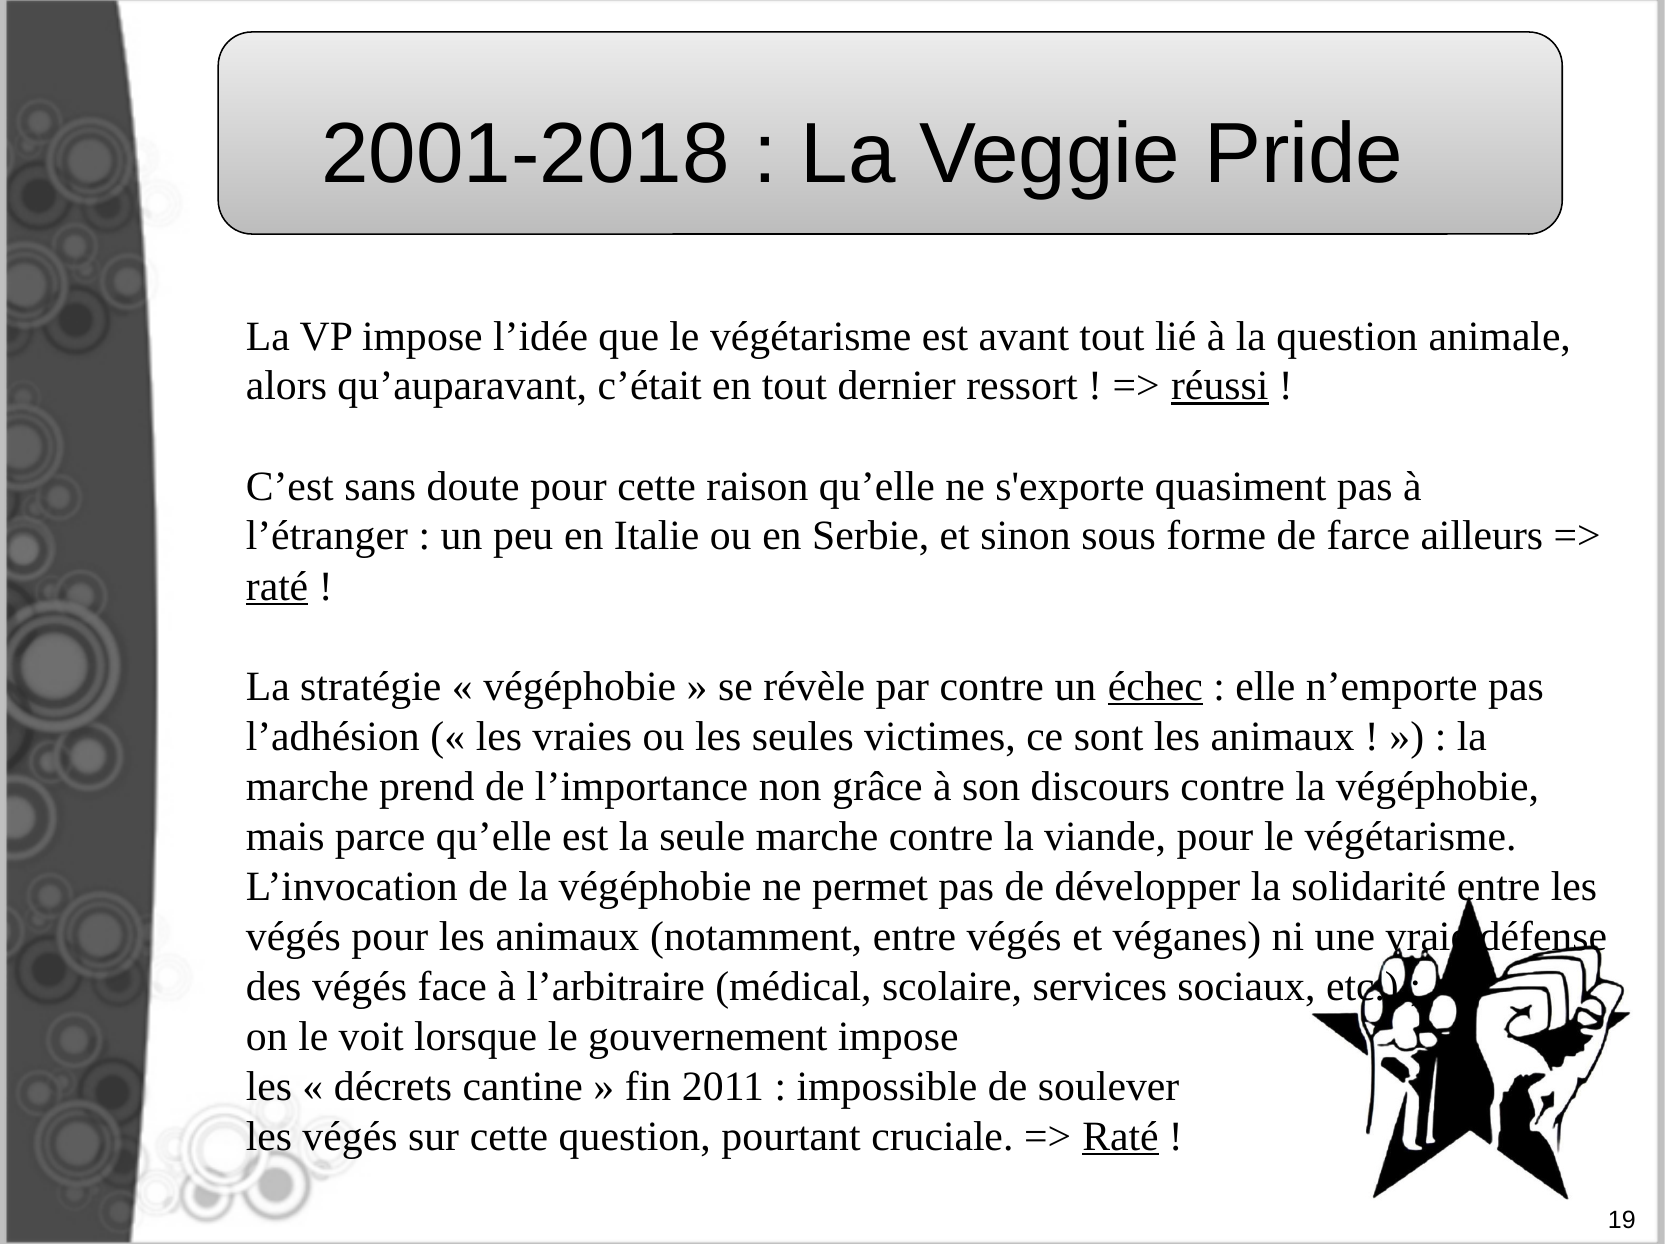

2001-2018 : La Veggie Pride
La VP impose l’idée que le végétarisme est avant tout lié à la question animale, alors qu’auparavant, c’était en tout dernier ressort ! => réussi !
C’est sans doute pour cette raison qu’elle ne s'exporte quasiment pas à l’étranger : un peu en Italie ou en Serbie, et sinon sous forme de farce ailleurs => raté !
La stratégie « végéphobie » se révèle par contre un échec : elle n’emporte pas l’adhésion (« les vraies ou les seules victimes, ce sont les animaux ! ») : la marche prend de l’importance non grâce à son discours contre la végéphobie, mais parce qu’elle est la seule marche contre la viande, pour le végétarisme. L’invocation de la végéphobie ne permet pas de développer la solidarité entre les végés pour les animaux (notamment, entre végés et véganes) ni une vraie défense des végés face à l’arbitraire (médical, scolaire, services sociaux, etc.) ;
on le voit lorsque le gouvernement impose
les « décrets cantine » fin 2011 : impossible de soulever
les végés sur cette question, pourtant cruciale. => Raté !
19